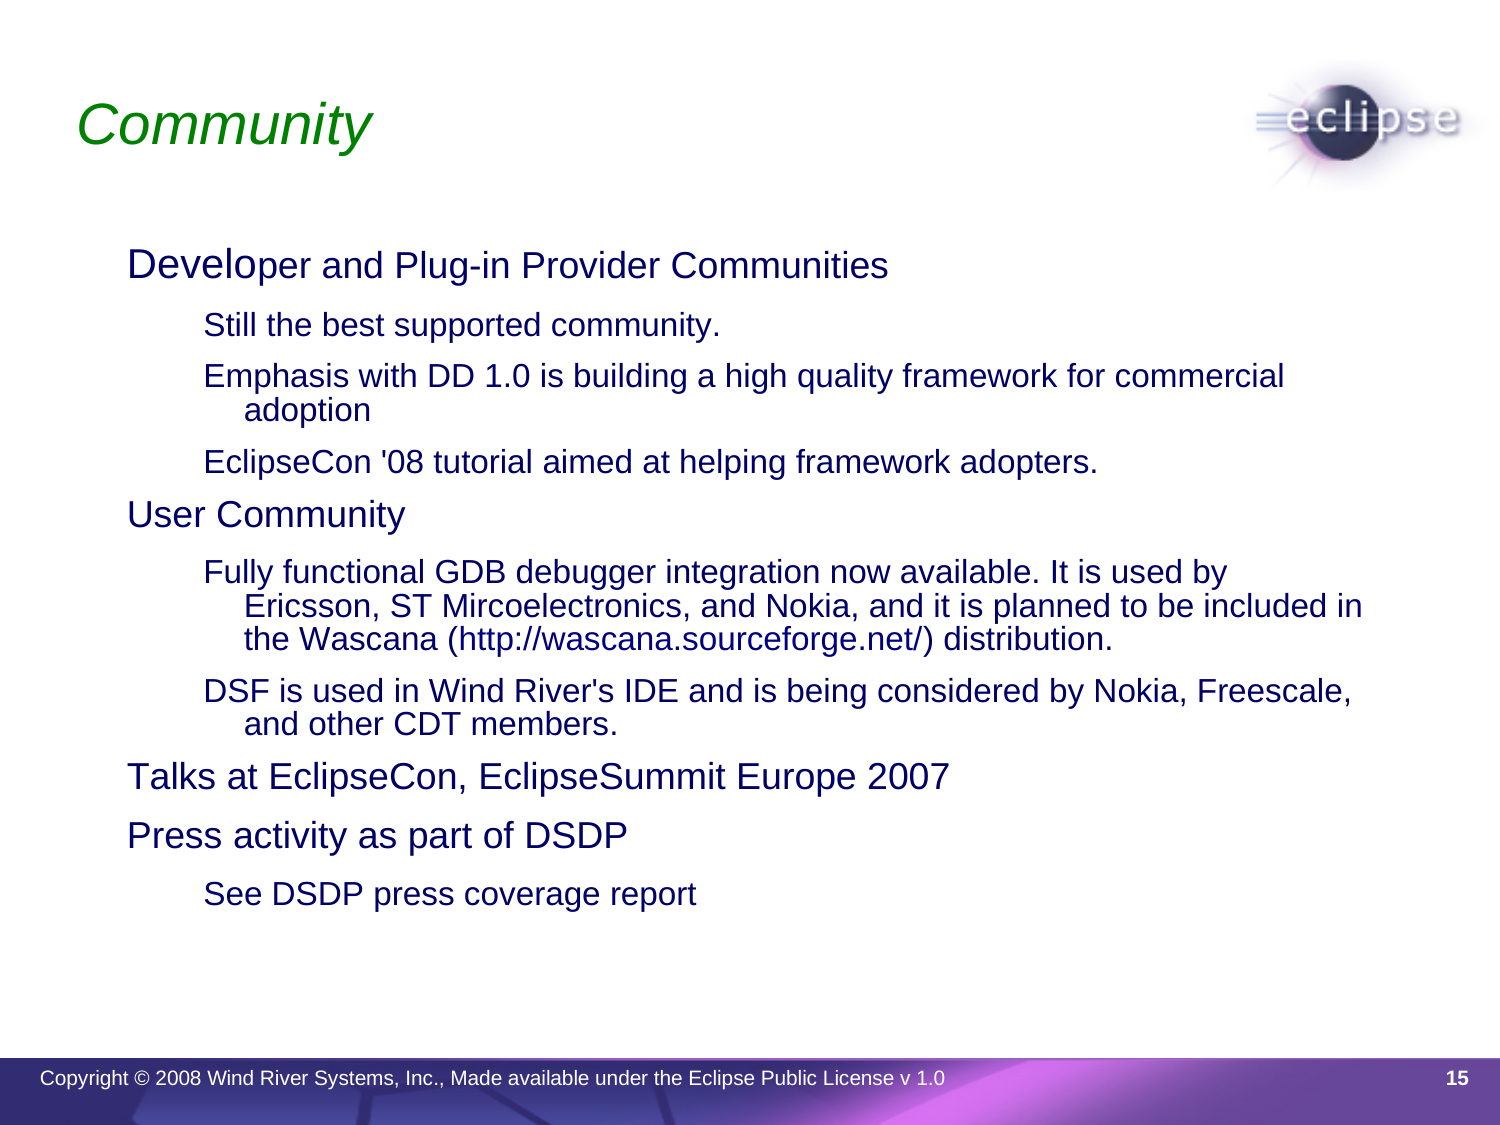

# Community
Developer and Plug-in Provider Communities
Still the best supported community.
Emphasis with DD 1.0 is building a high quality framework for commercial adoption
EclipseCon '08 tutorial aimed at helping framework adopters.
User Community
Fully functional GDB debugger integration now available. It is used by Ericsson, ST Mircoelectronics, and Nokia, and it is planned to be included in the Wascana (http://wascana.sourceforge.net/) distribution.
DSF is used in Wind River's IDE and is being considered by Nokia, Freescale, and other CDT members.
Talks at EclipseCon, EclipseSummit Europe 2007
Press activity as part of DSDP
See DSDP press coverage report